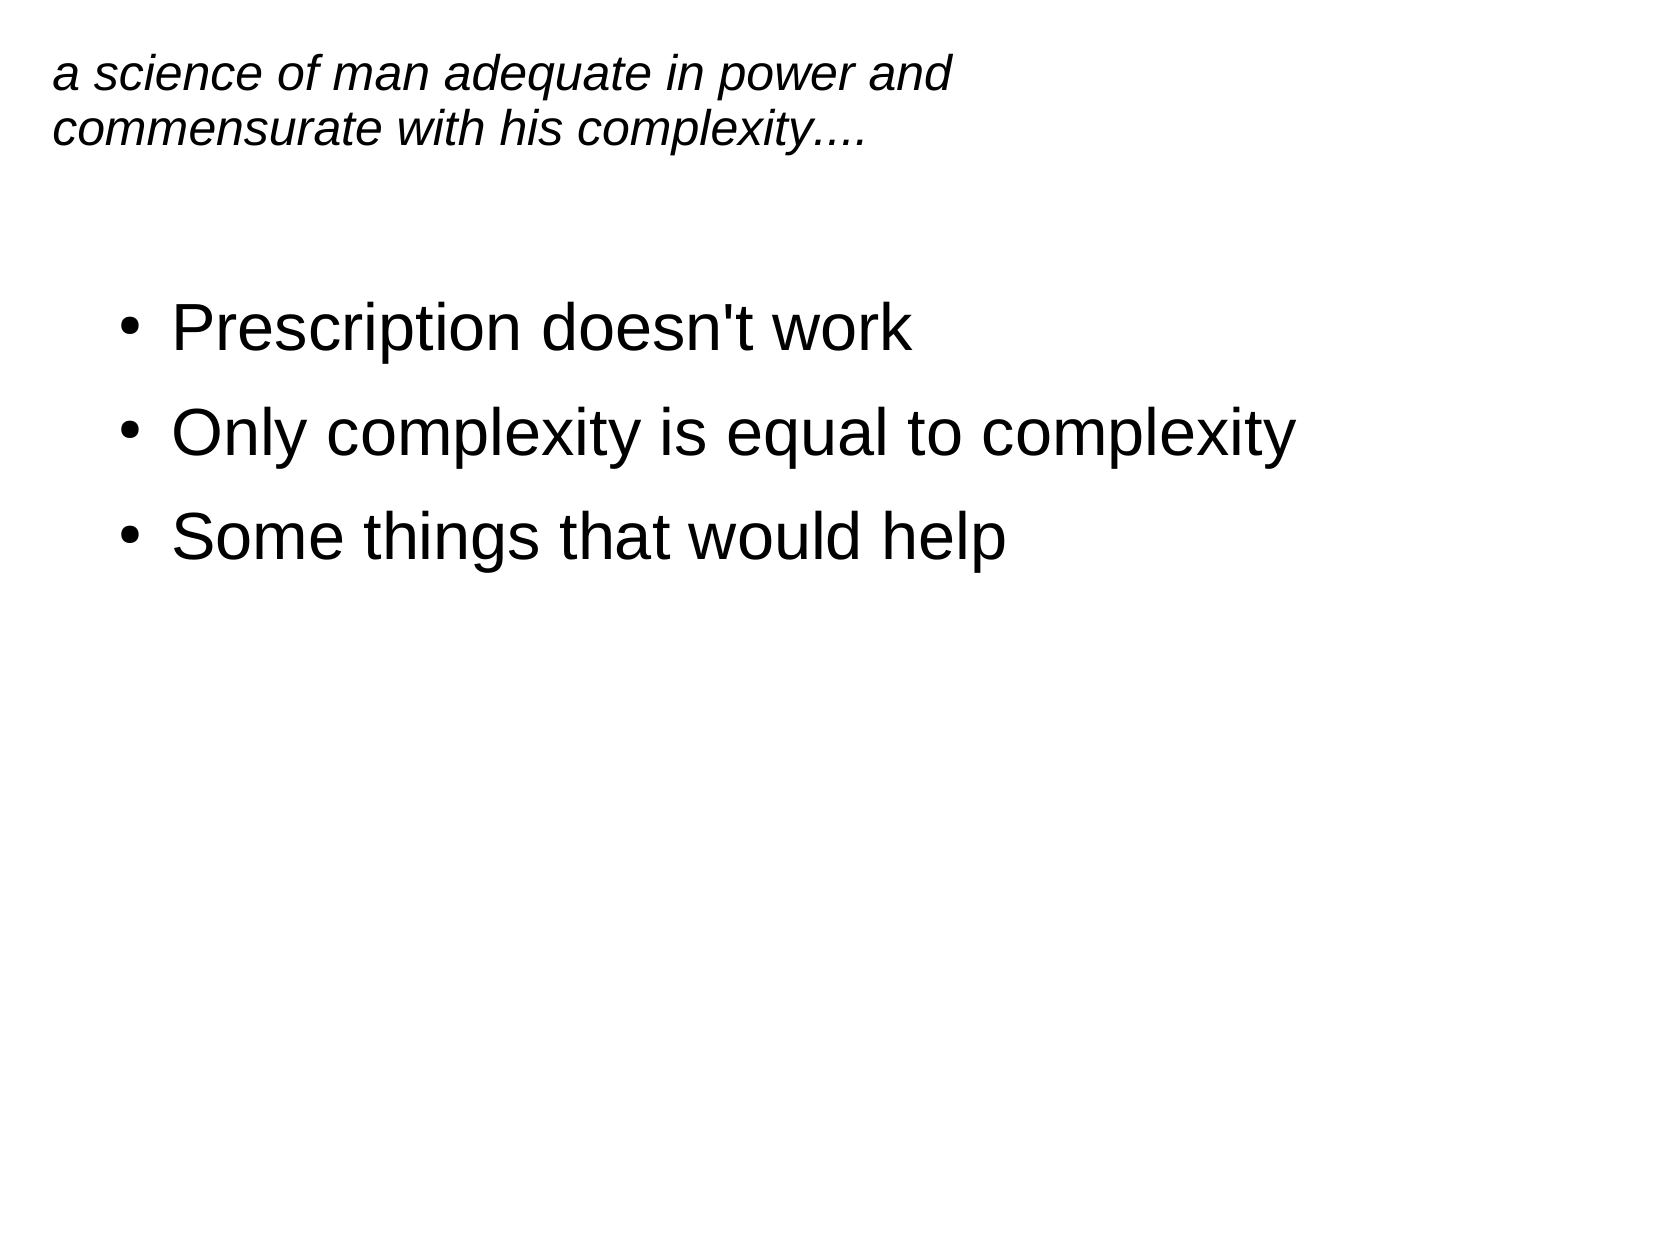

a science of man adequate in power and commensurate with his complexity....
# Prescription doesn't work
Only complexity is equal to complexity
Some things that would help